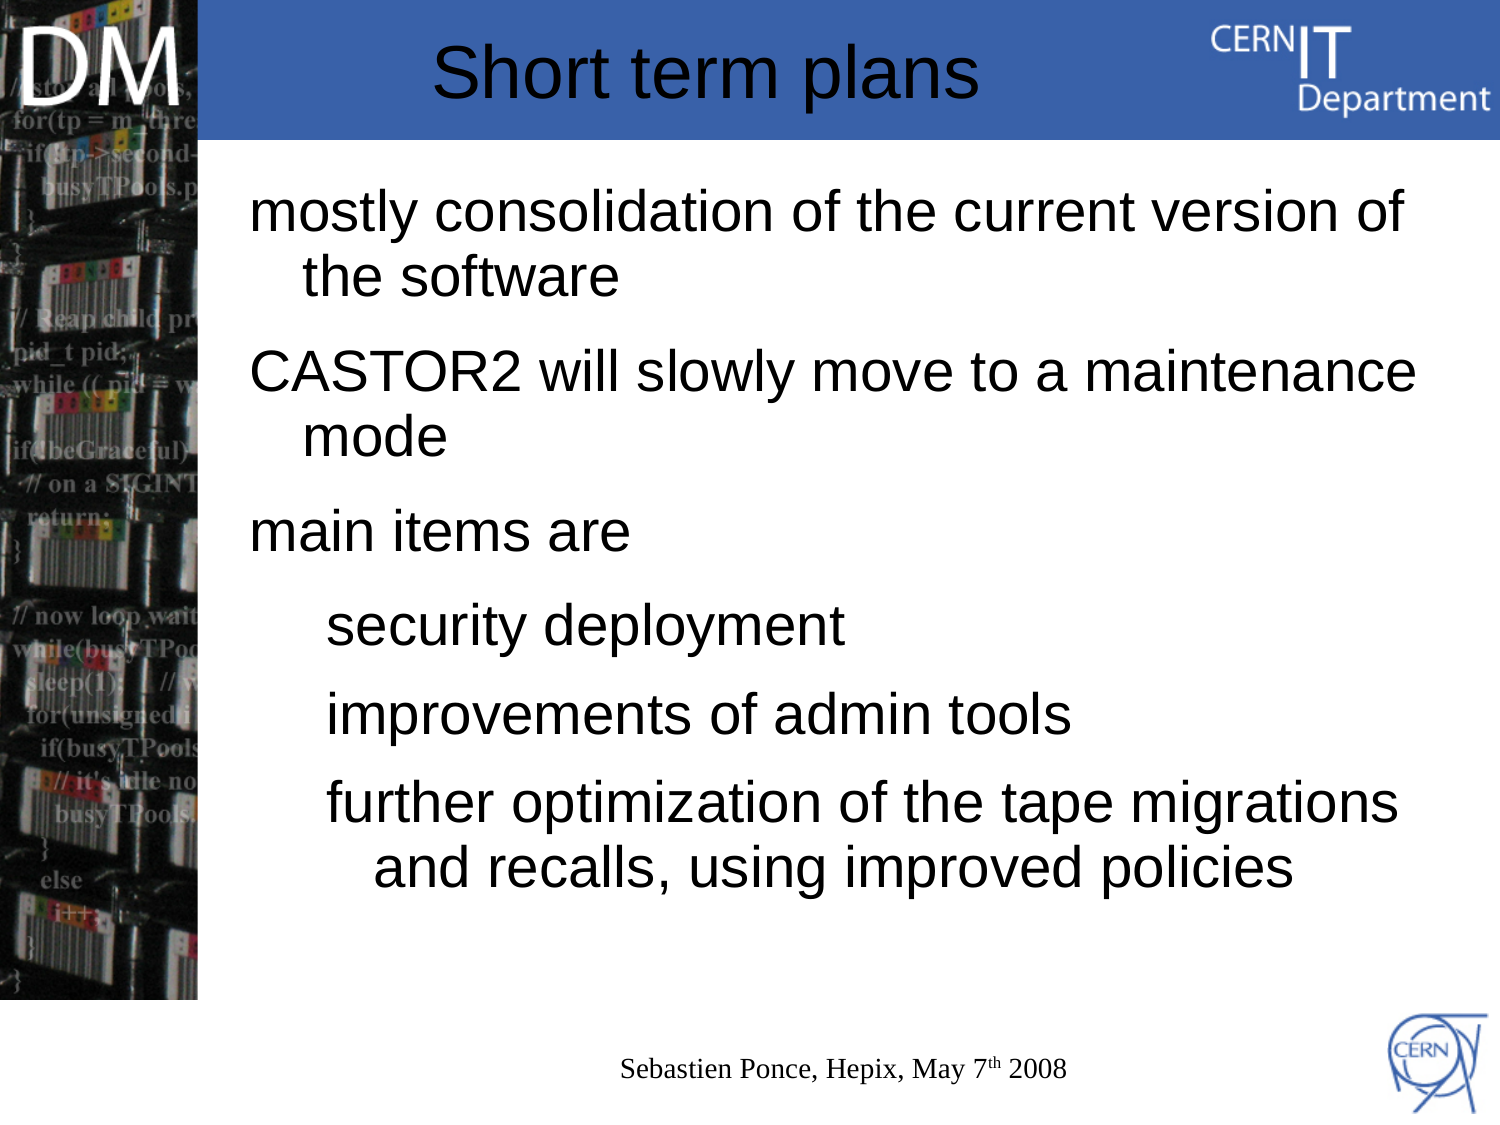

# Short term plans
mostly consolidation of the current version of the software
CASTOR2 will slowly move to a maintenance mode
main items are
security deployment
improvements of admin tools
further optimization of the tape migrations and recalls, using improved policies